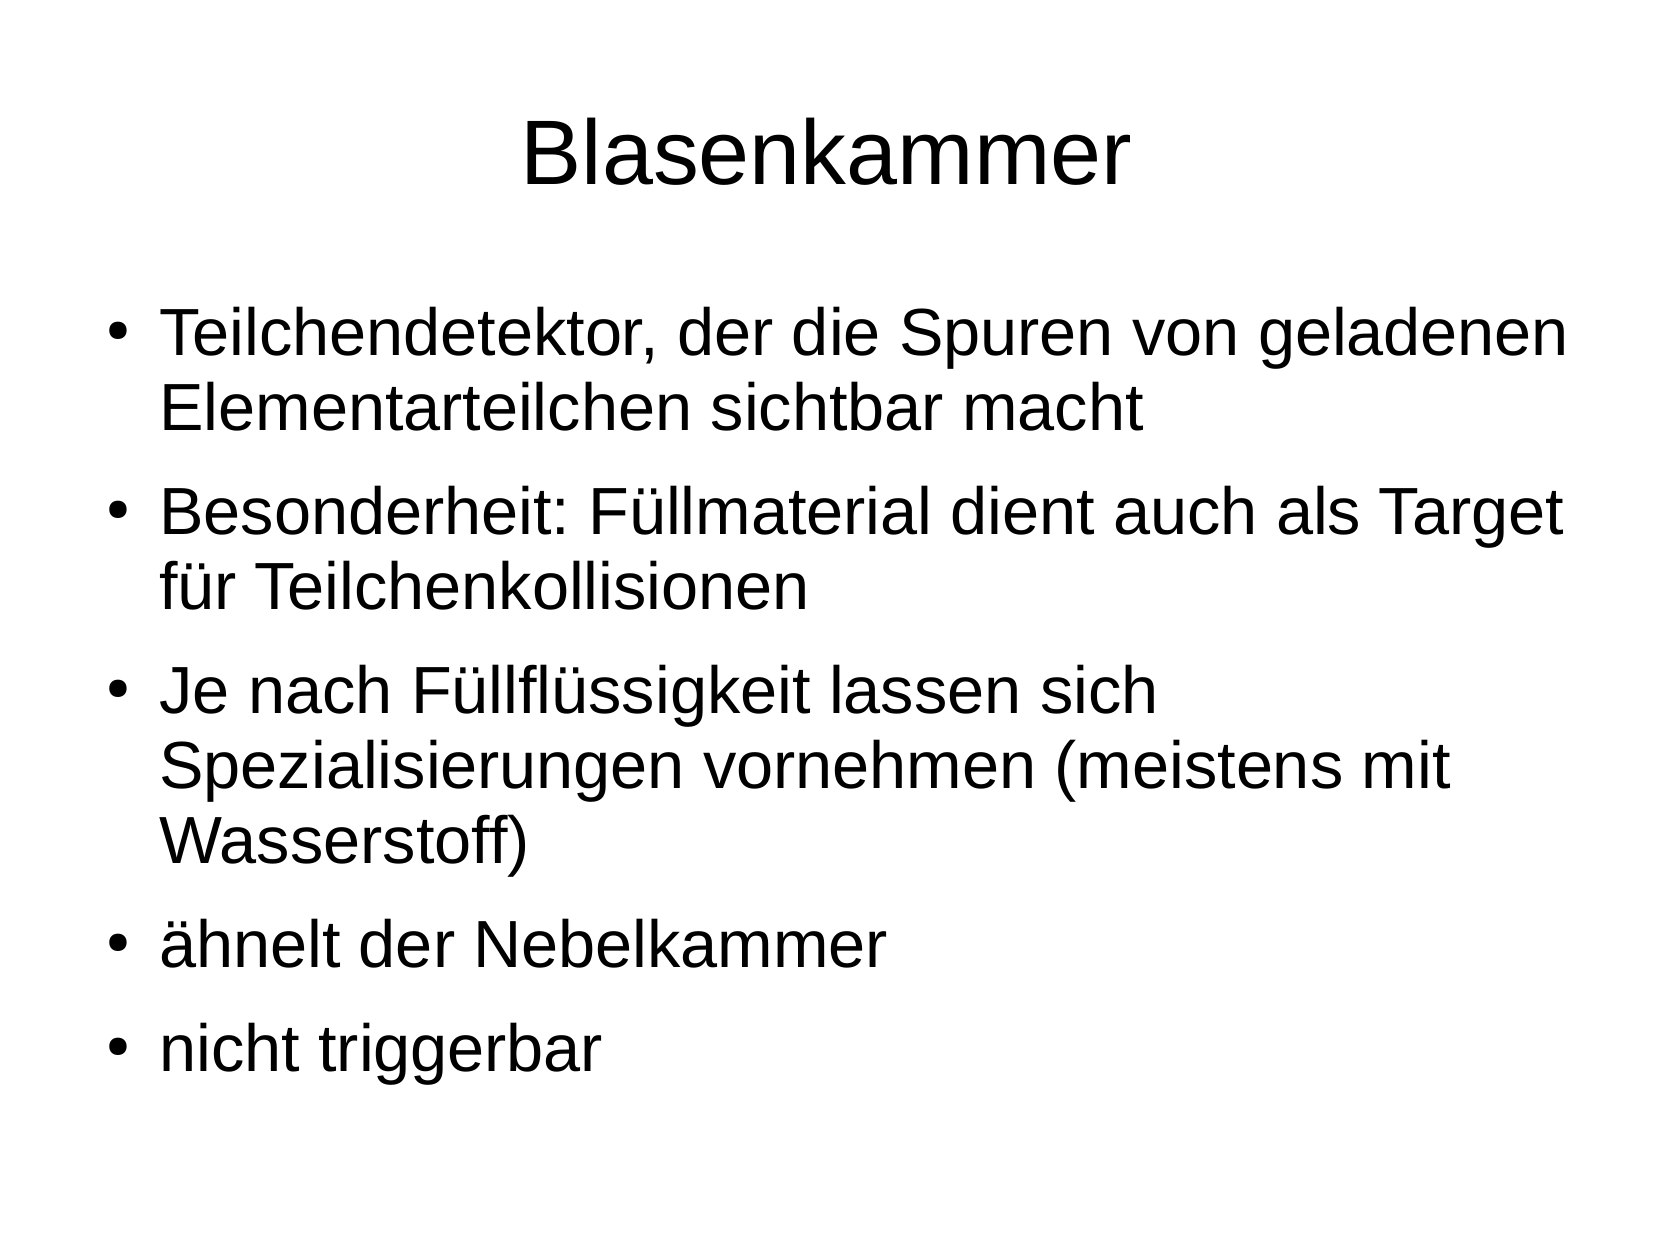

# Blasenkammer
Teilchendetektor, der die Spuren von geladenen Elementarteilchen sichtbar macht
Besonderheit: Füllmaterial dient auch als Target für Teilchenkollisionen
Je nach Füllflüssigkeit lassen sich Spezialisierungen vornehmen (meistens mit Wasserstoff)
ähnelt der Nebelkammer
nicht triggerbar